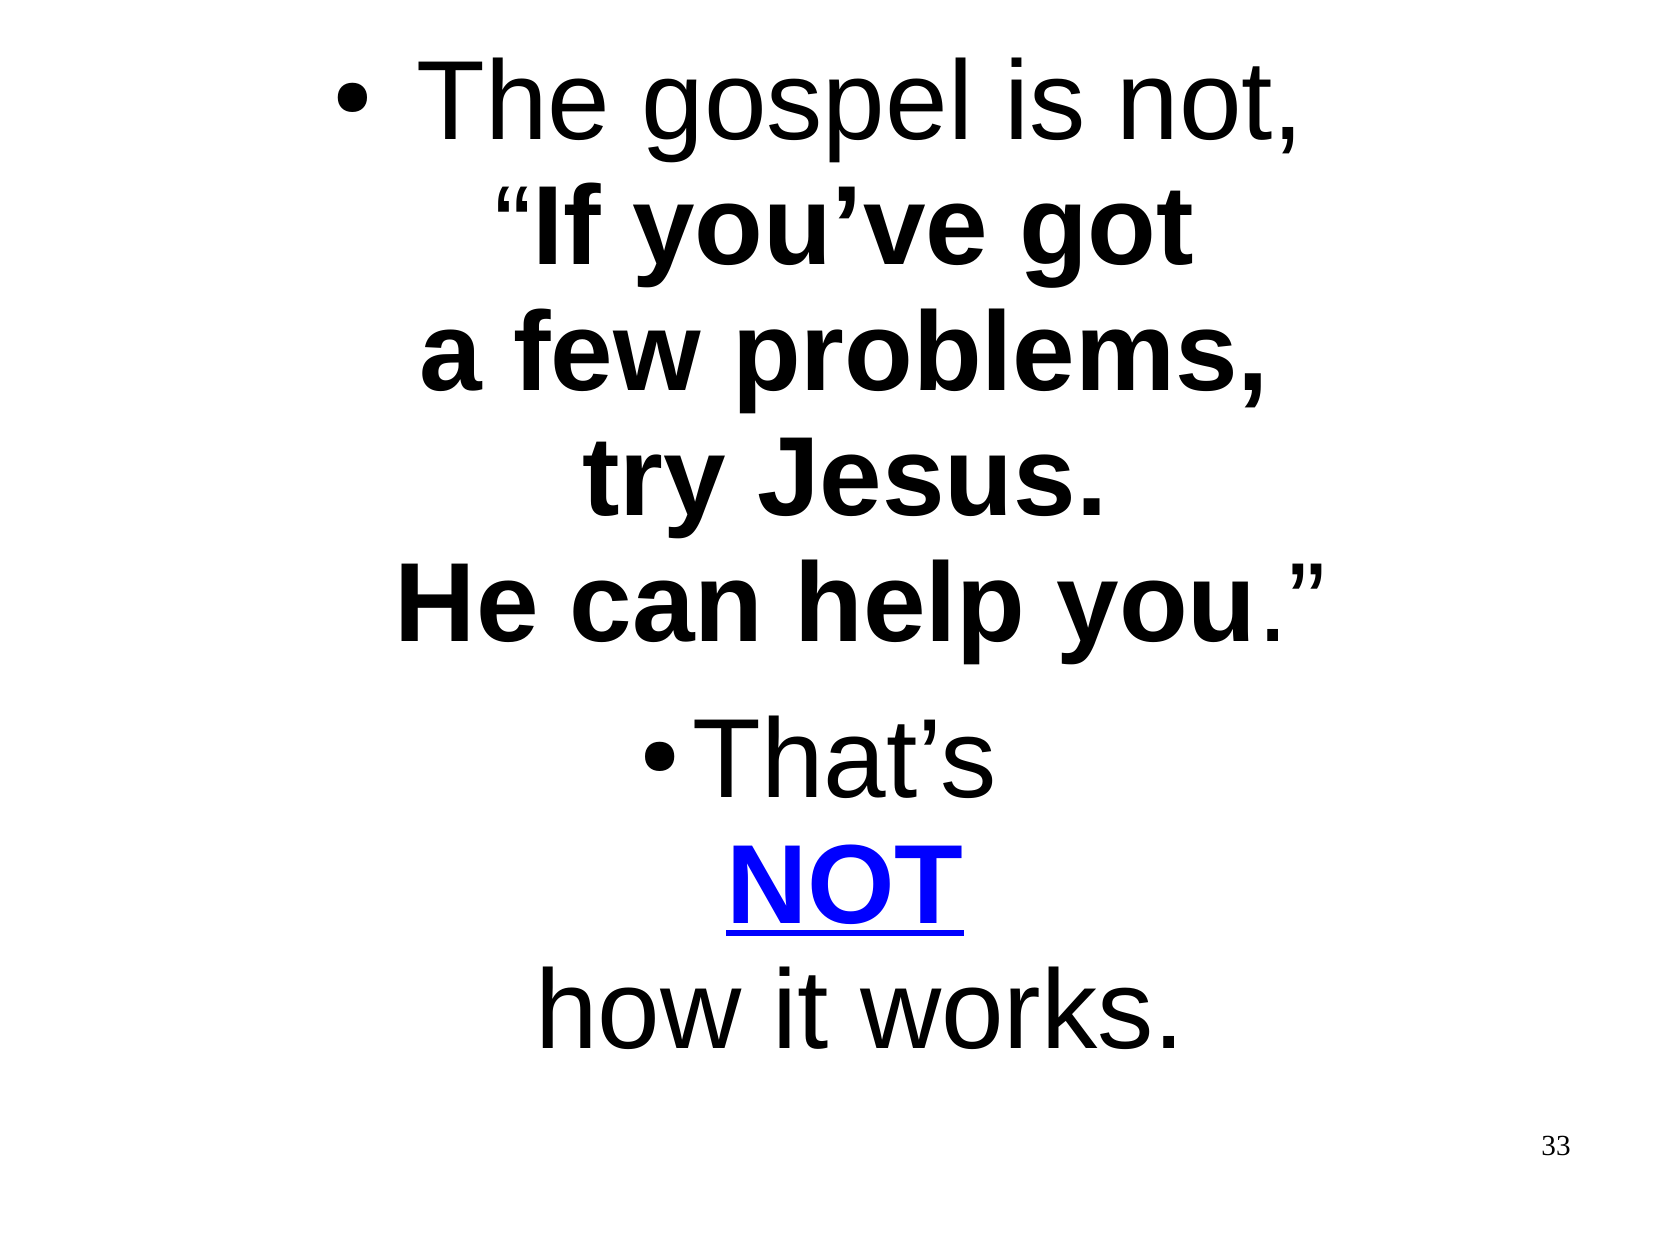

# The gospel is not, “If you’ve got a few problems, try Jesus. He can help you.”
That’s
NOT
how it works.
33